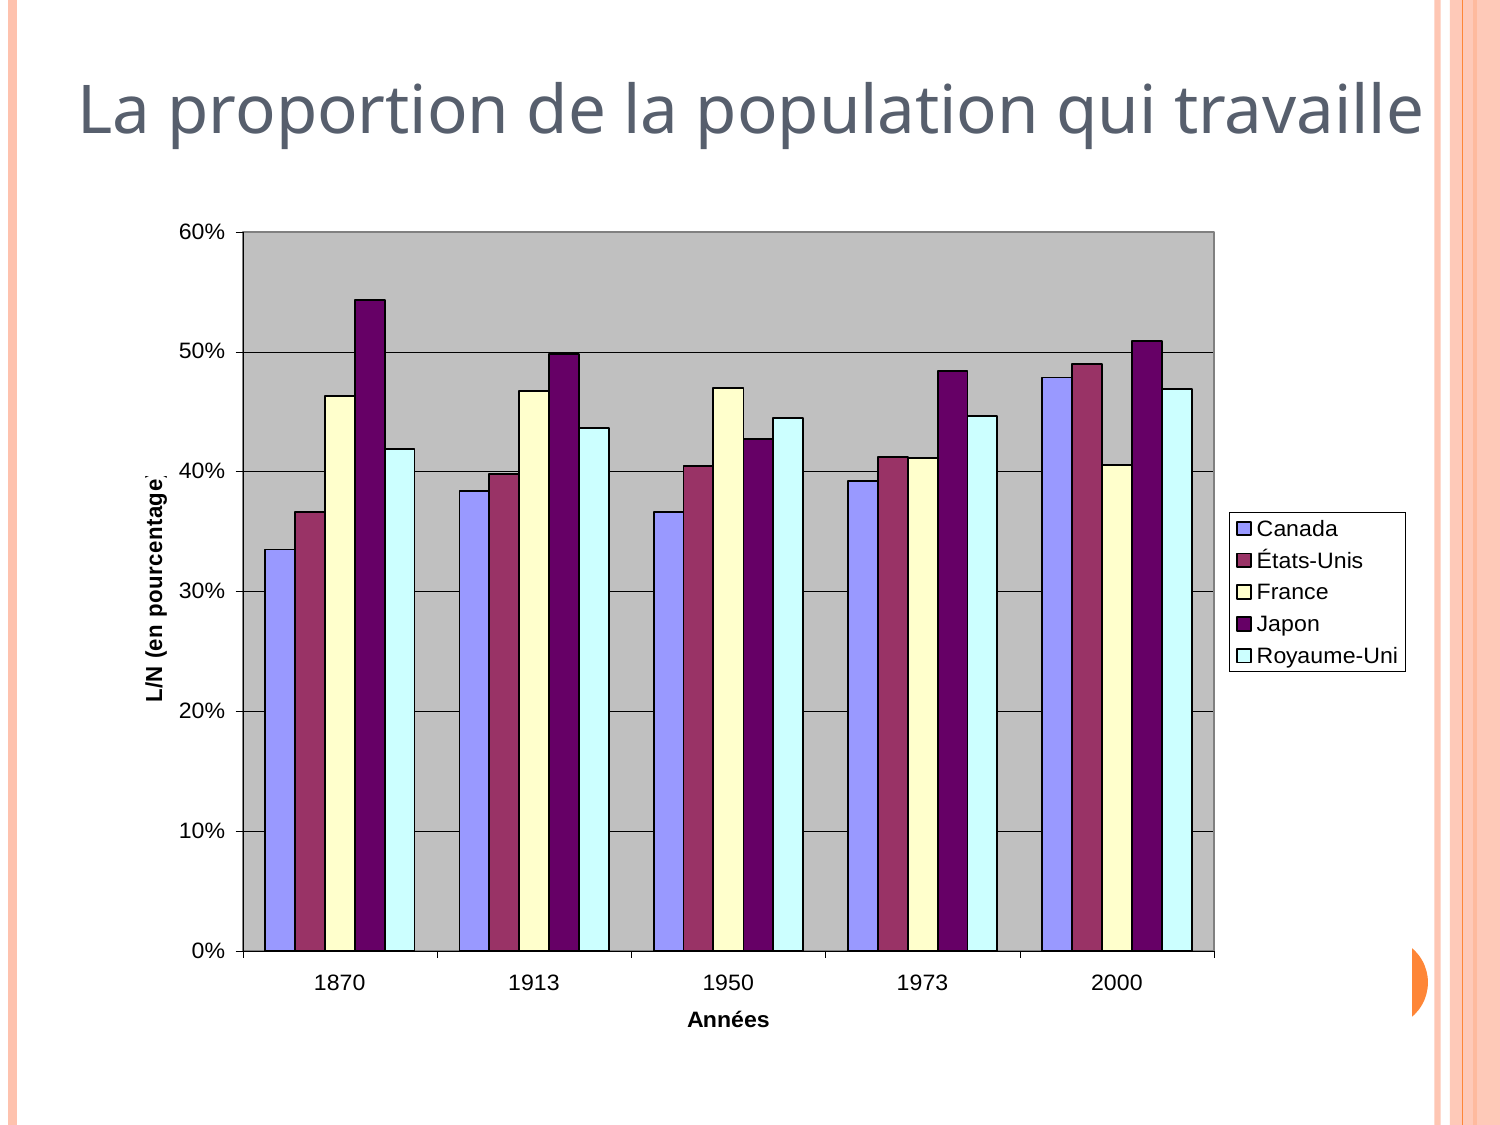

# La proportion de la population qui travaille